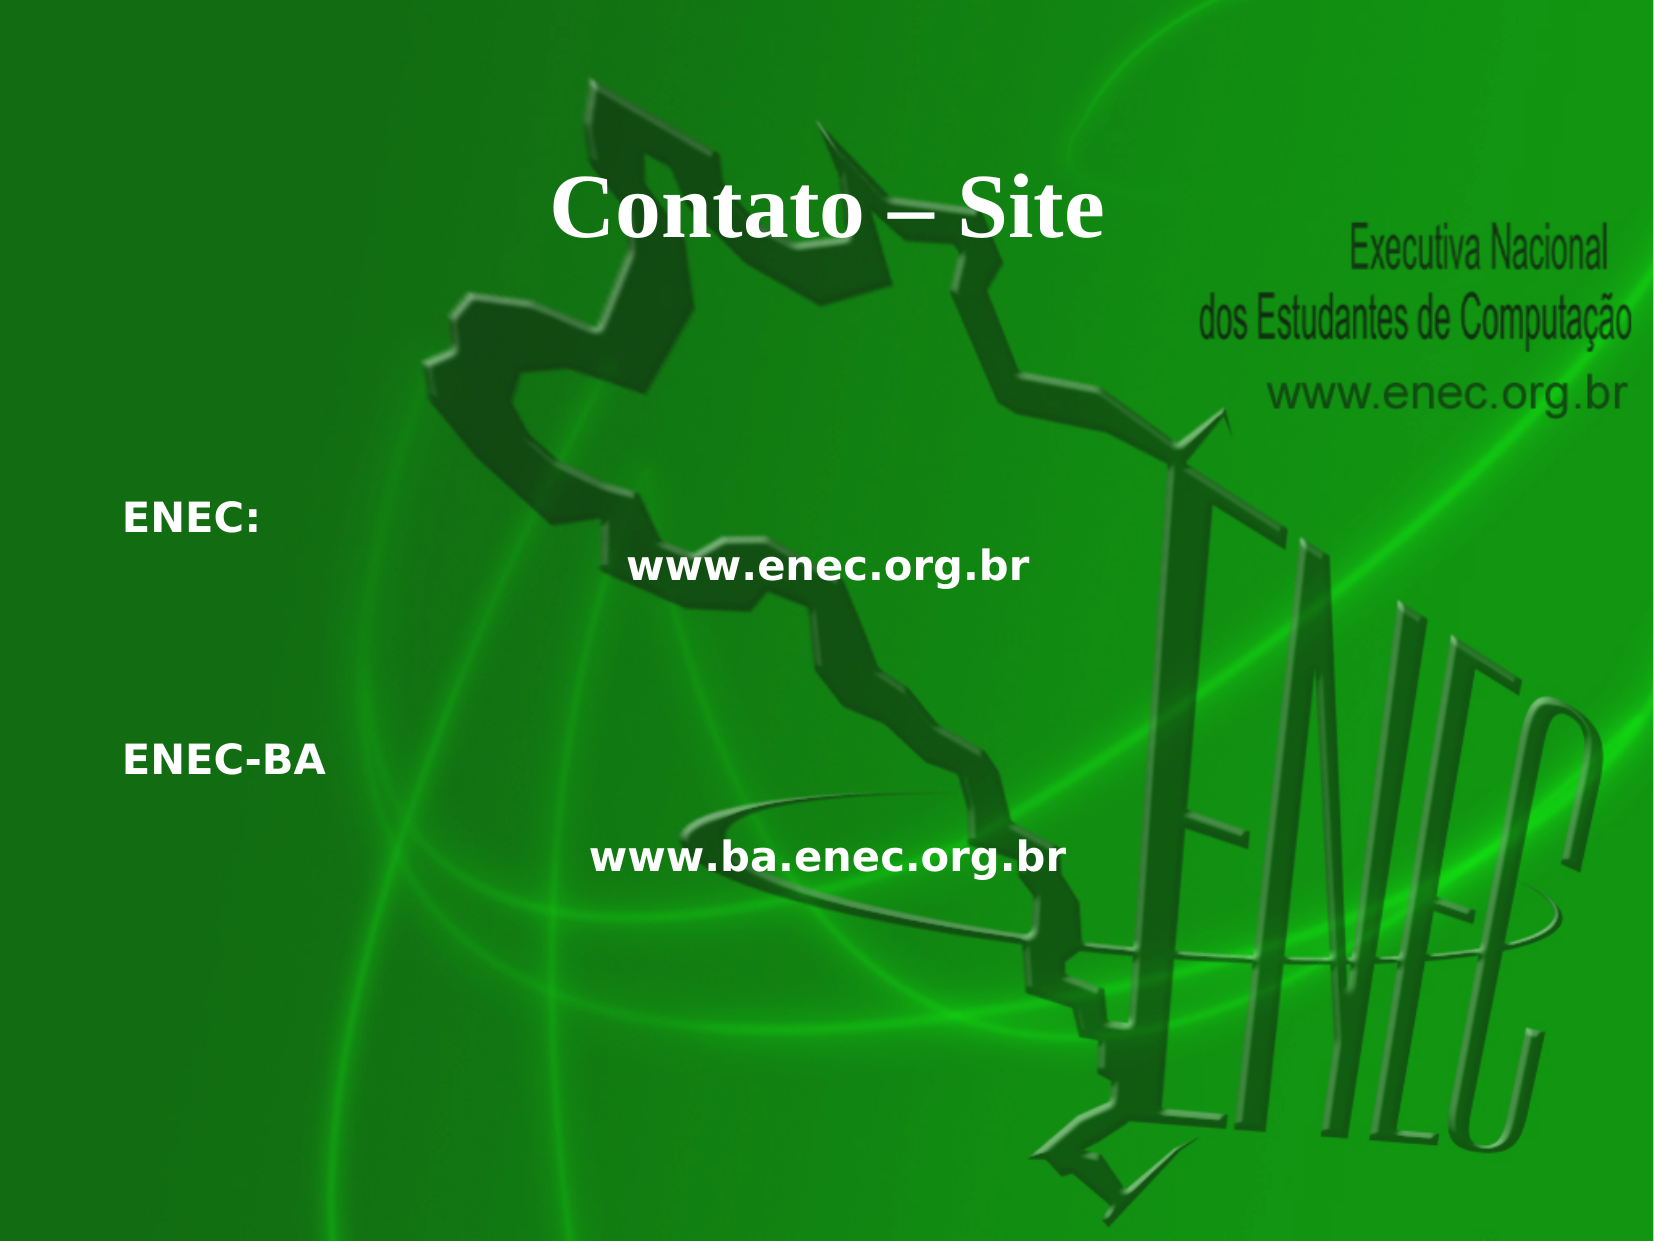

# Contato – Site
ENEC:
www.enec.org.br
ENEC-BA
www.ba.enec.org.br